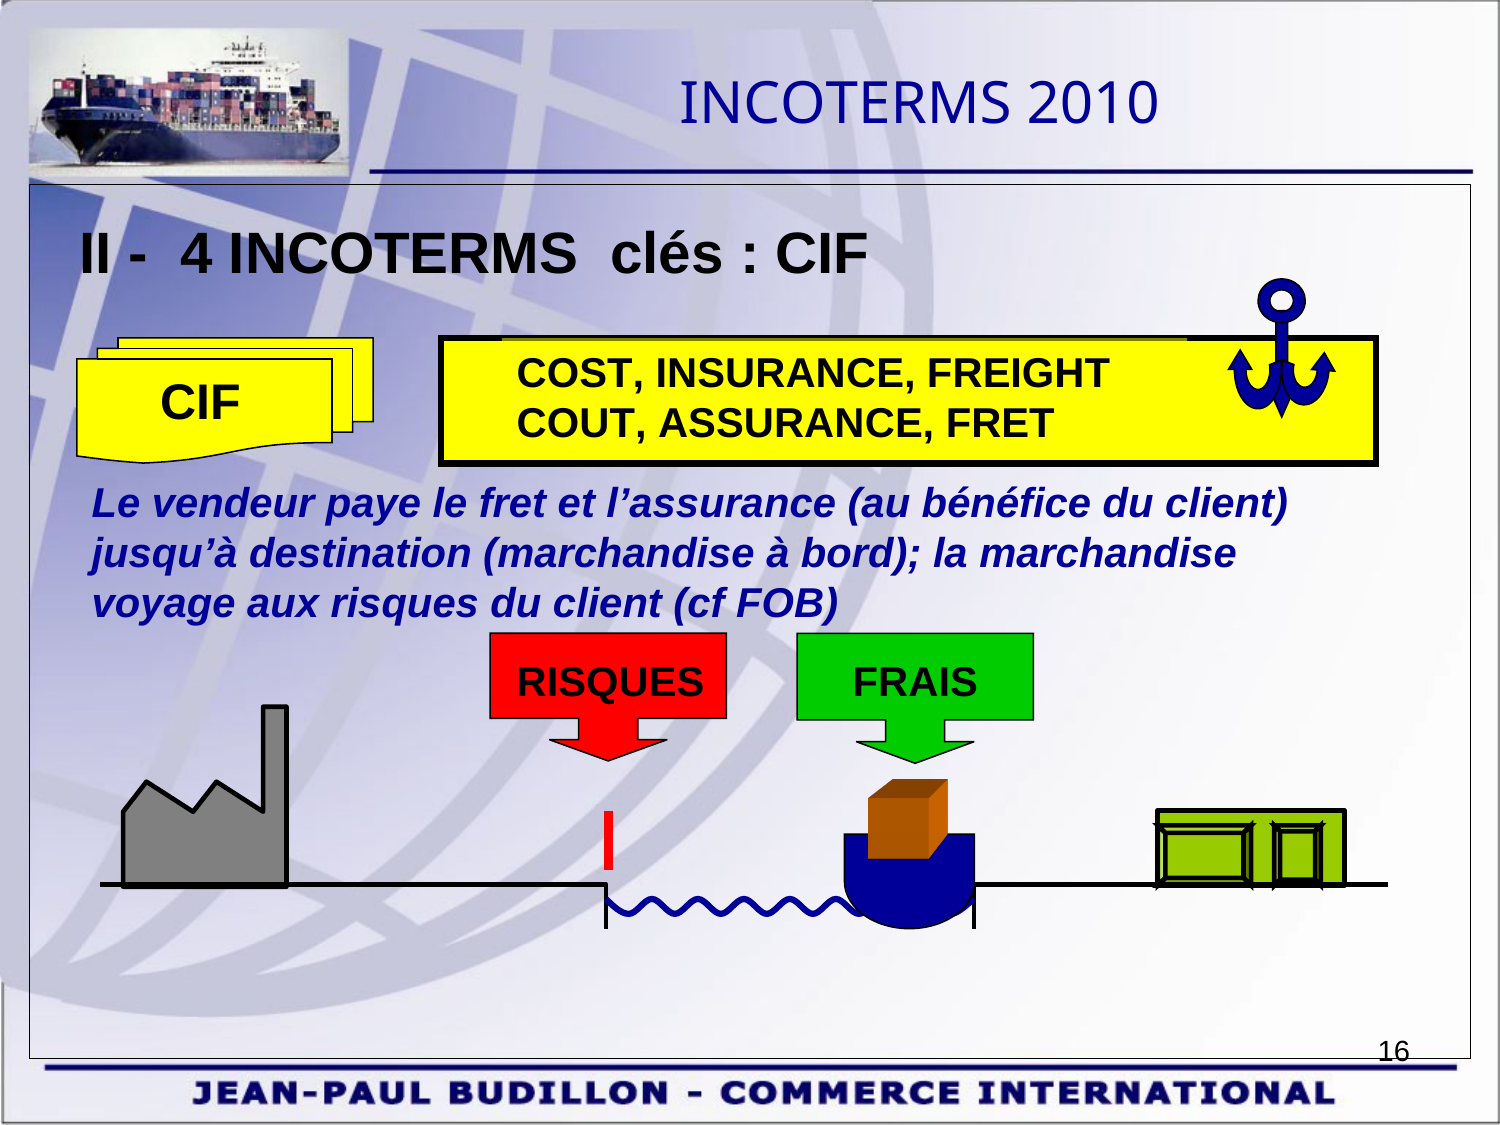

INCOTERMS 2010
# II - 4 INCOTERMS  clés : CIF
COST, INSURANCE, FREIGHT
COUT, ASSURANCE, FRET
CIF
Le vendeur paye le fret et l’assurance (au bénéfice du client) jusqu’à destination (marchandise à bord); la marchandise voyage aux risques du client (cf FOB)
RISQUES
FRAIS
16